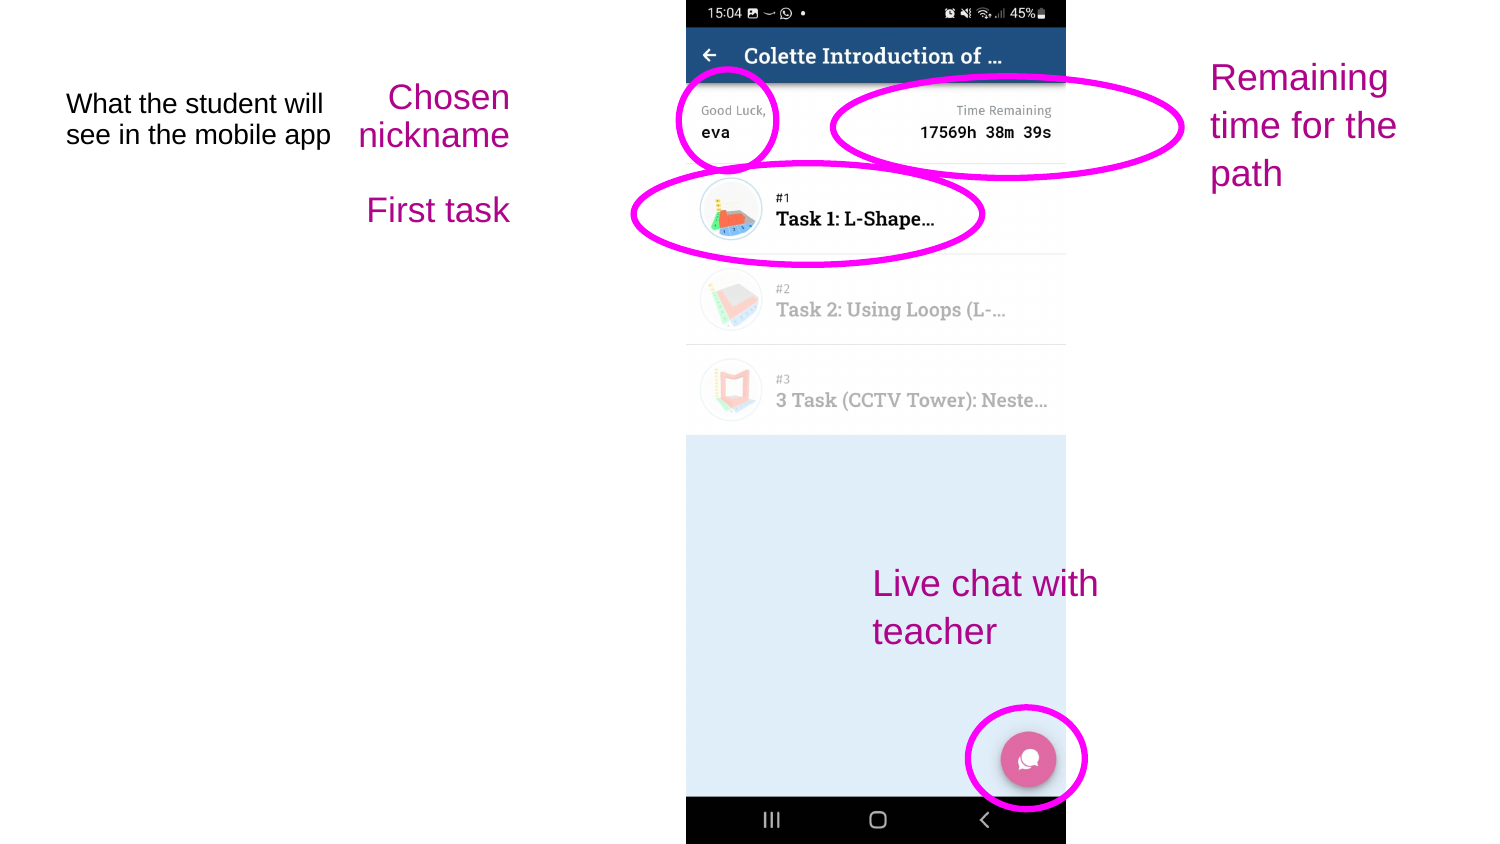

Remaining time for the path
Chosen nickname
First task
# What the student will see in the mobile app
Live chat with teacher